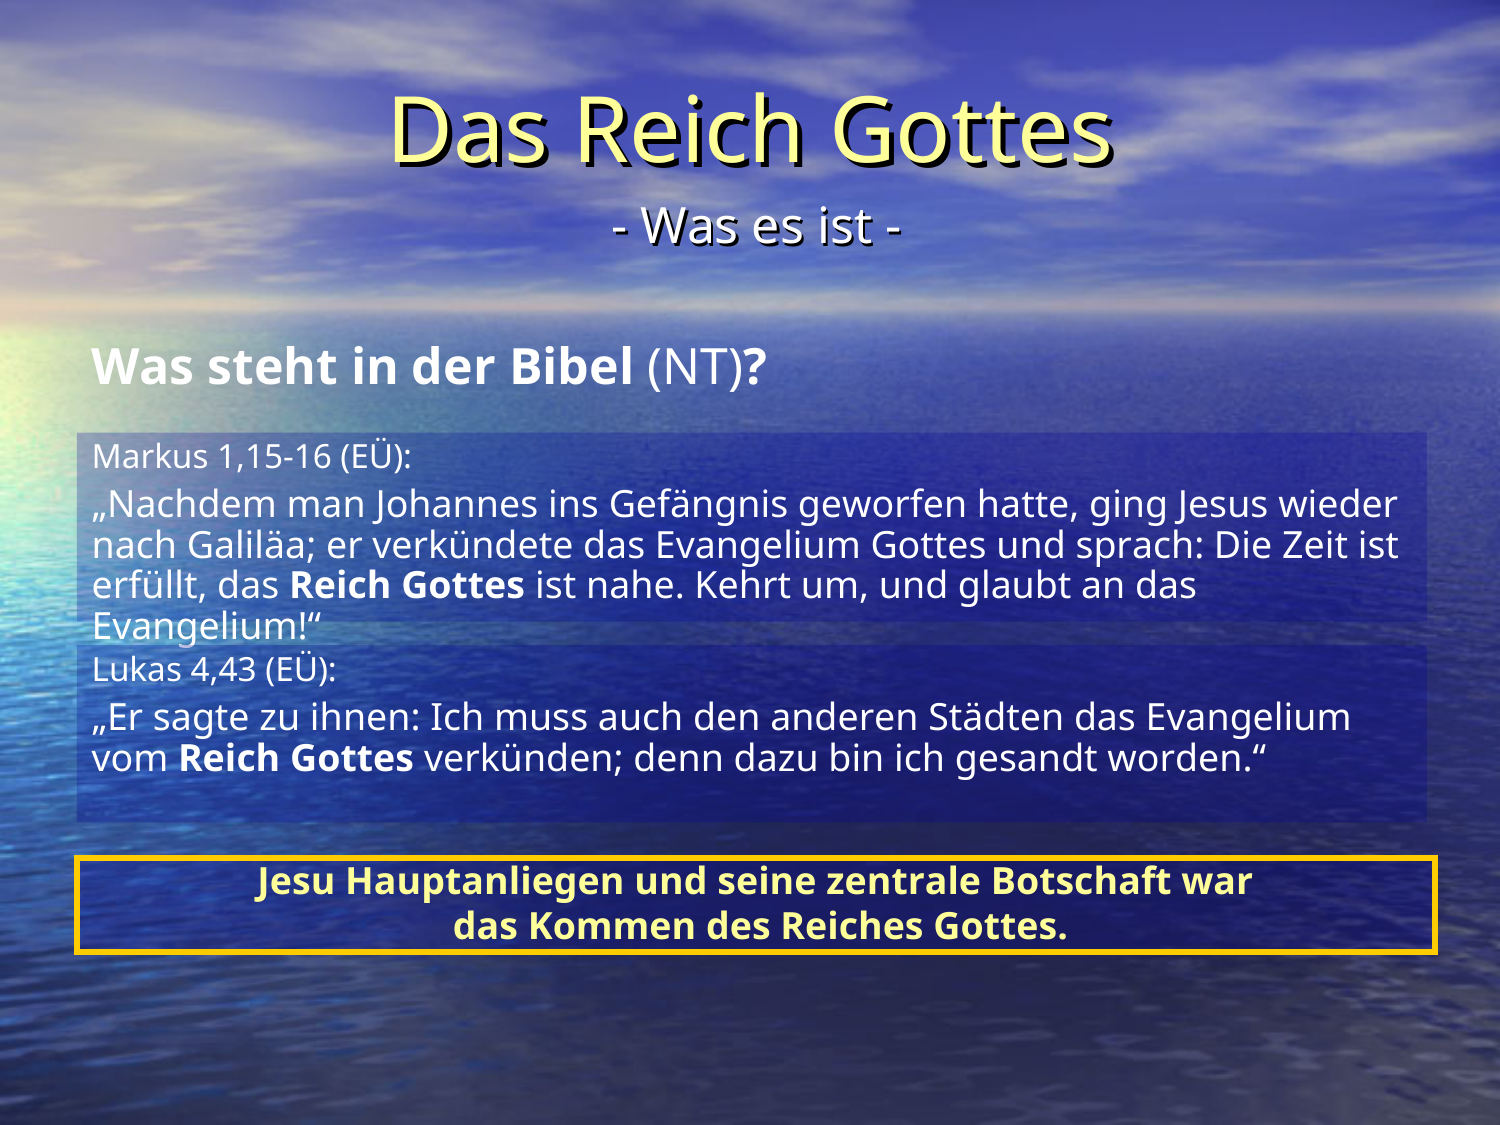

# Das Reich Gottes - Was es ist -
Was steht in der Bibel (NT)?
Markus 1,15-16 (EÜ):
„Nachdem man Johannes ins Gefängnis geworfen hatte, ging Jesus wieder nach Galiläa; er verkündete das Evangelium Gottes und sprach: Die Zeit ist erfüllt, das Reich Gottes ist nahe. Kehrt um, und glaubt an das Evangelium!“
Lukas 4,43 (EÜ):
„Er sagte zu ihnen: Ich muss auch den anderen Städten das Evangelium vom Reich Gottes verkünden; denn dazu bin ich gesandt worden.“
Jesu Hauptanliegen und seine zentrale Botschaft war
 das Kommen des Reiches Gottes.